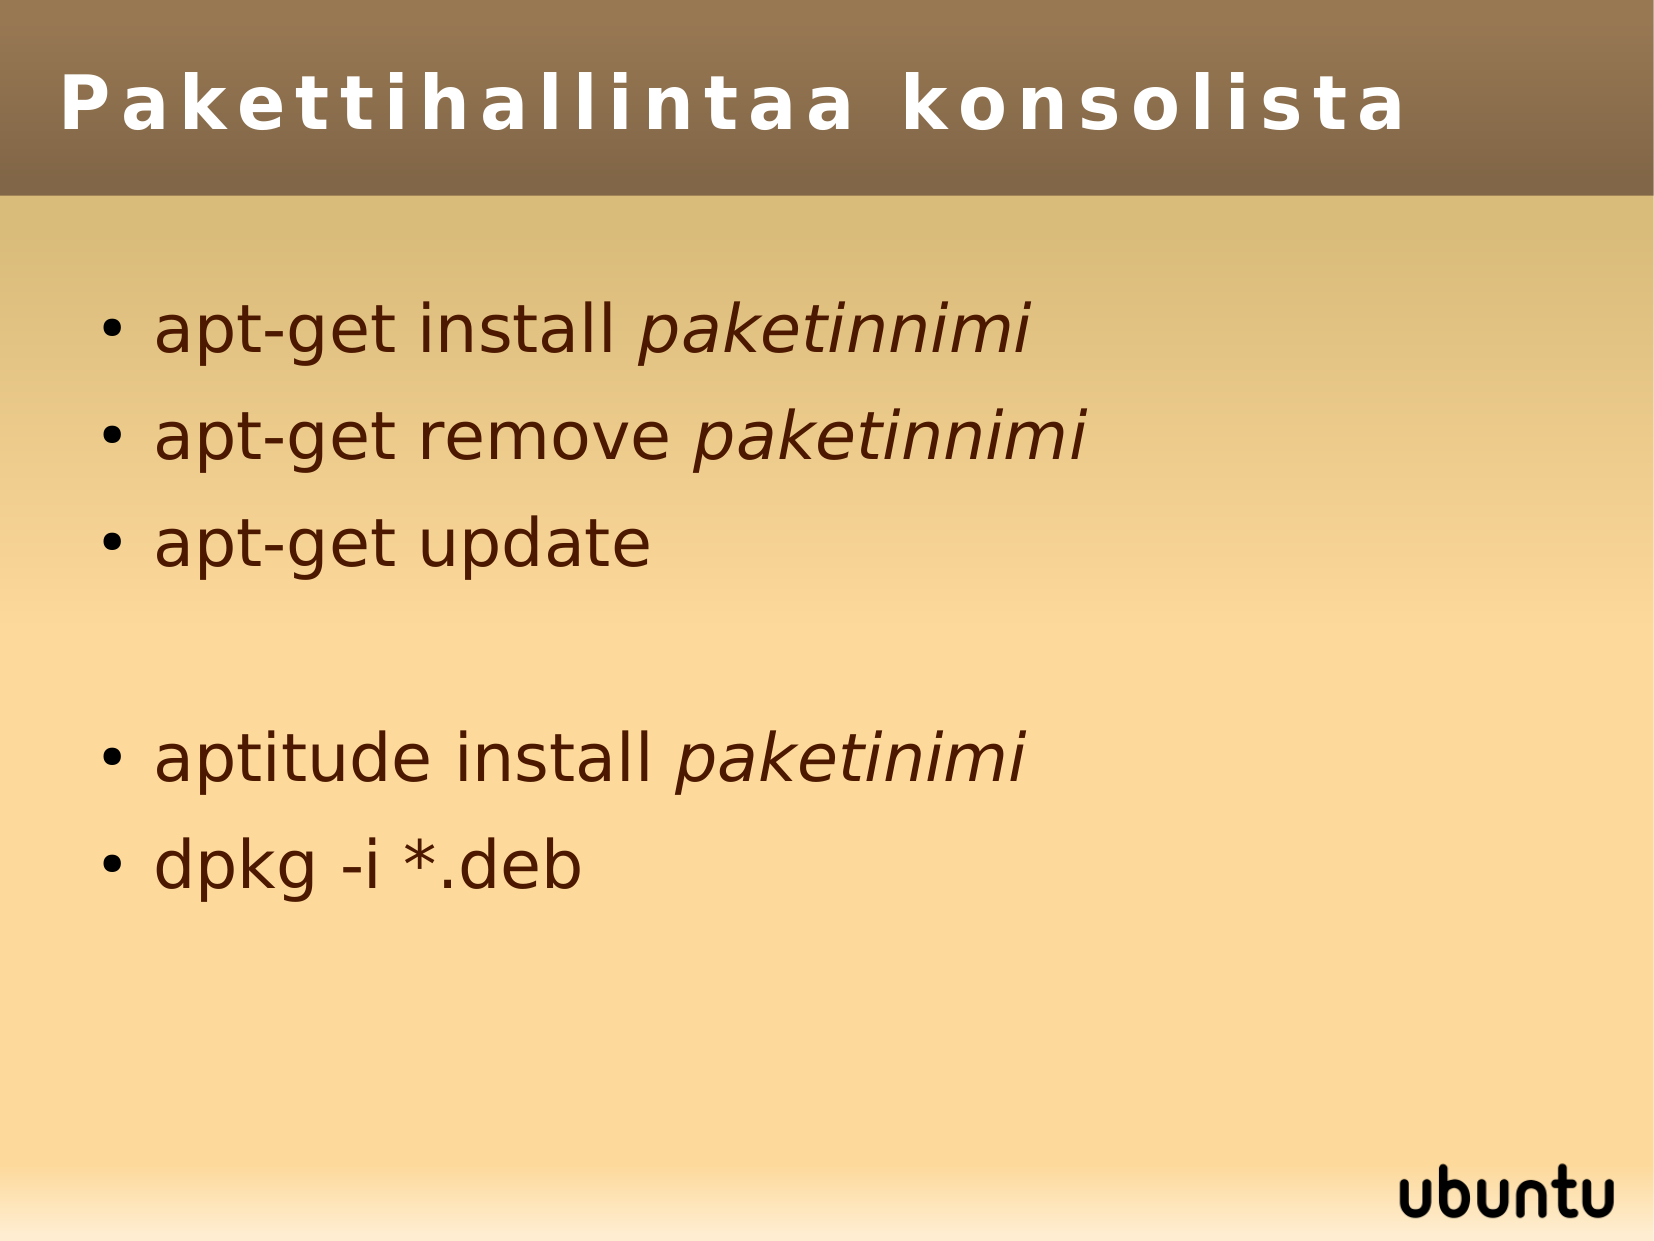

# Pakettihallintaa konsolista
apt-get install paketinnimi
apt-get remove paketinnimi
apt-get update
aptitude install paketinimi
dpkg -i *.deb